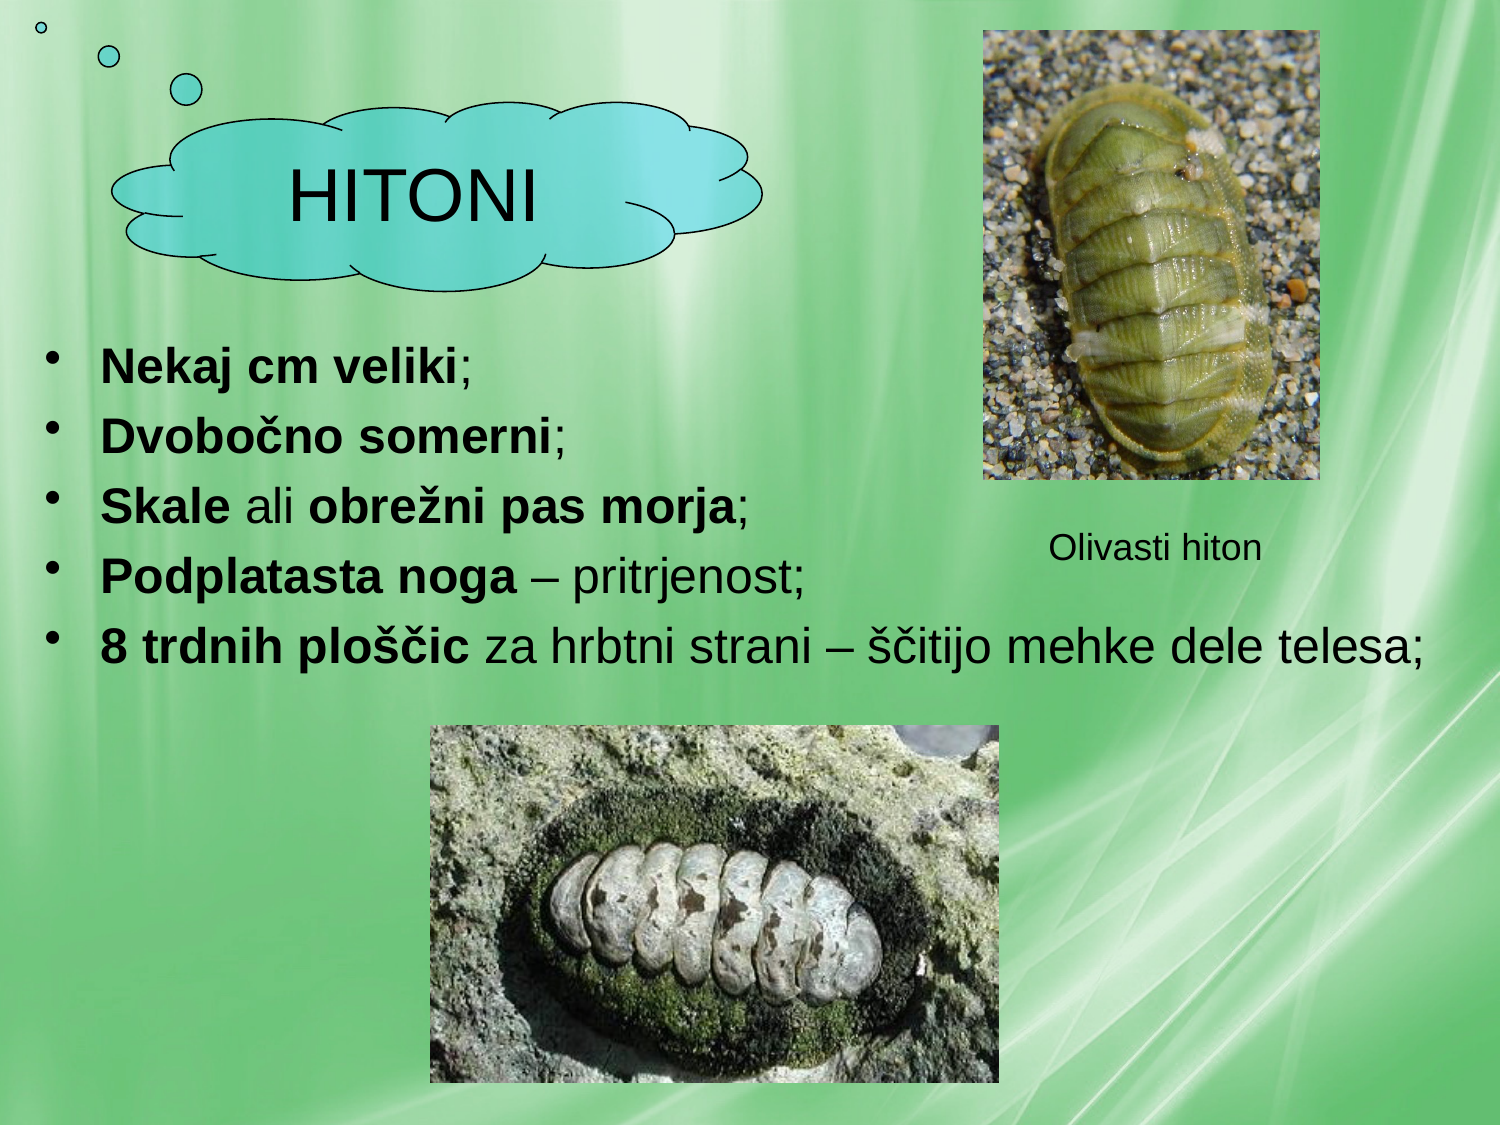

HITONI
# Nekaj cm veliki;
Dvobočno somerni;
Skale ali obrežni pas morja;
Podplatasta noga – pritrjenost;
8 trdnih ploščic za hrbtni strani – ščitijo mehke dele telesa;
Olivasti hiton